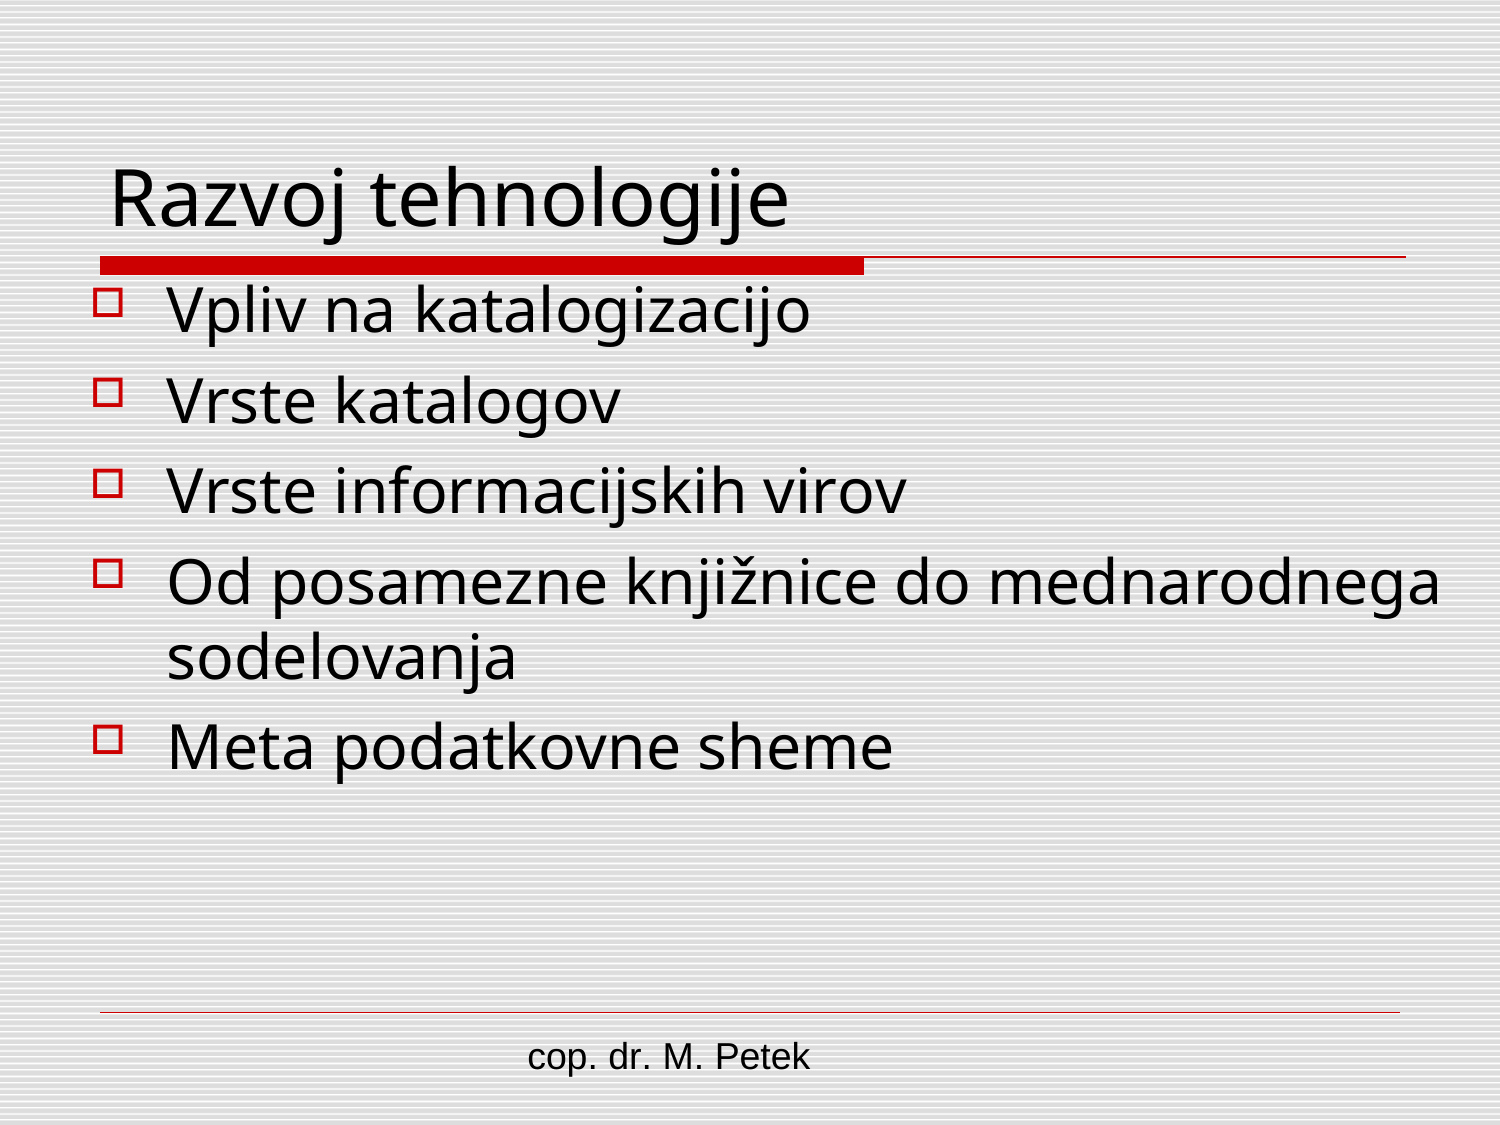

# Razvoj tehnologije
Vpliv na katalogizacijo
Vrste katalogov
Vrste informacijskih virov
Od posamezne knjižnice do mednarodnega sodelovanja
Meta podatkovne sheme
cop. dr. M. Petek